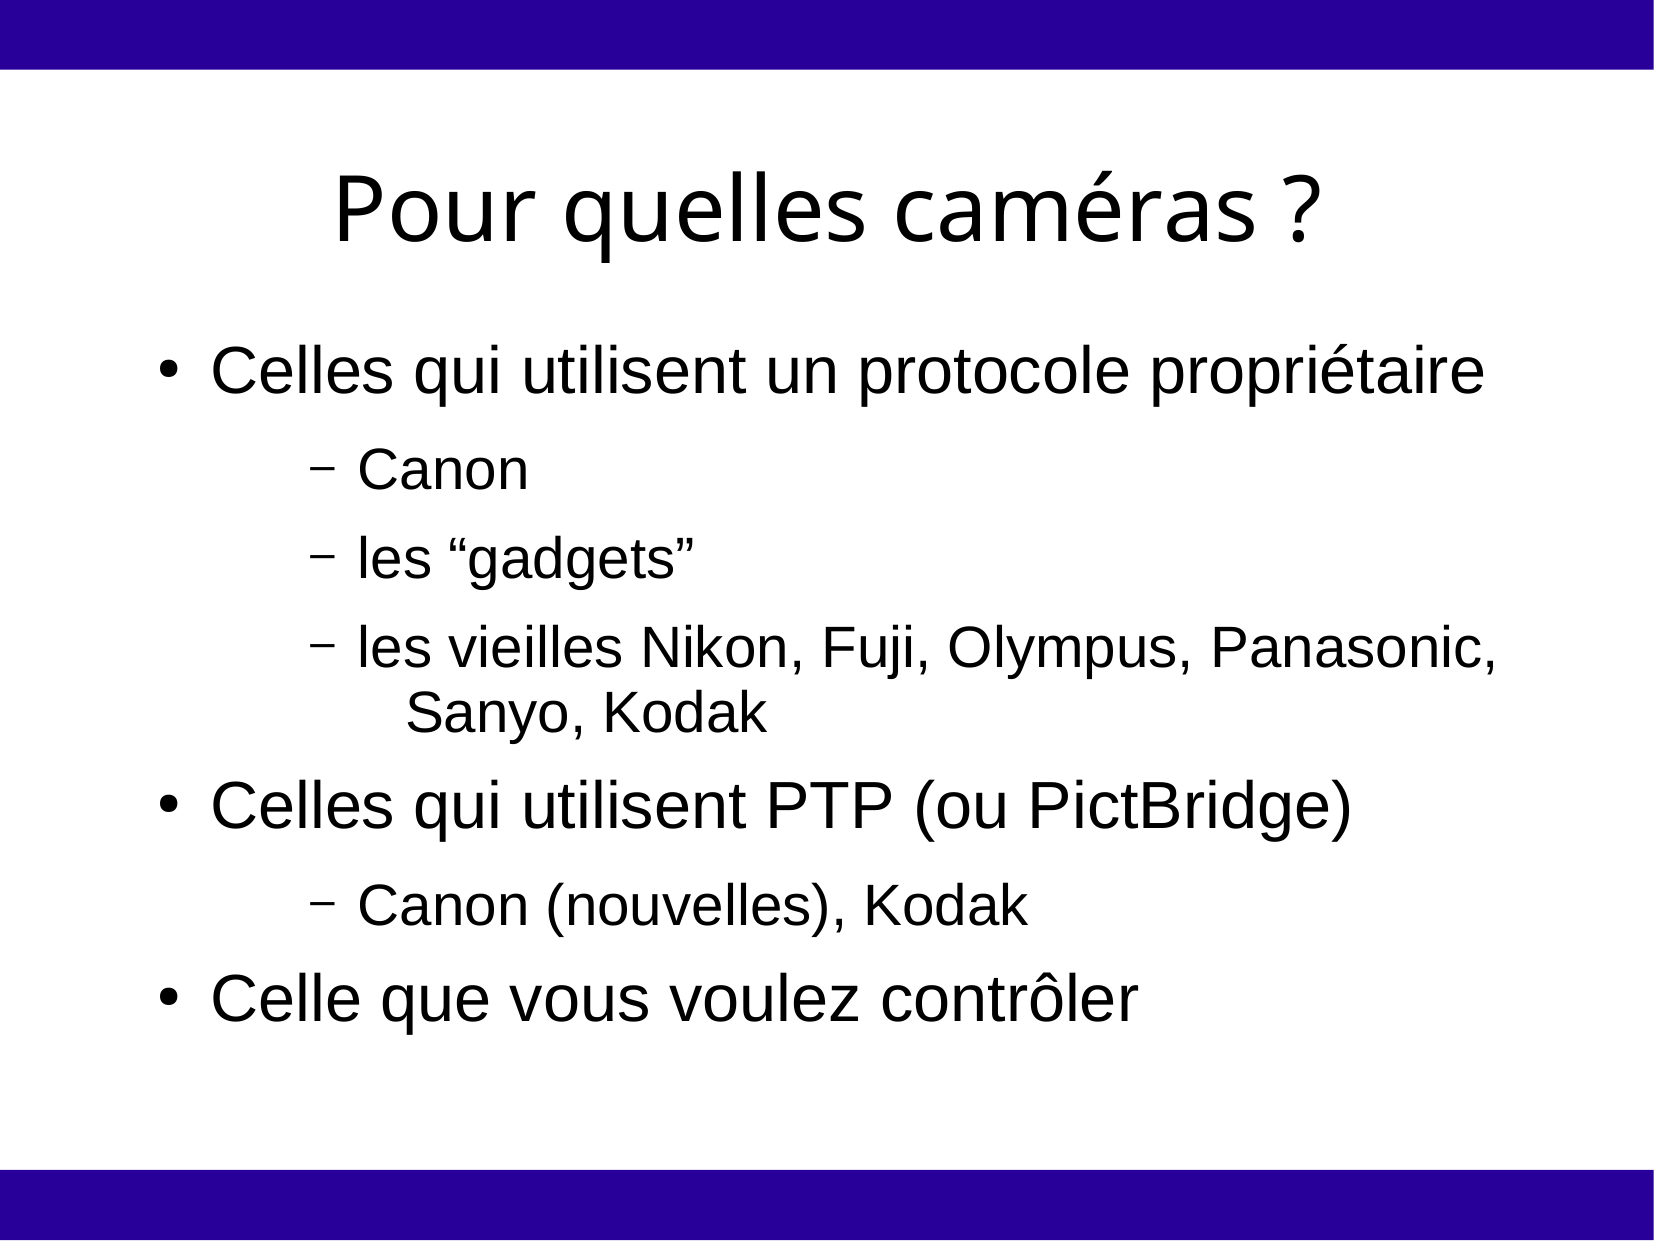

# Pour quelles caméras ?
Celles qui utilisent un protocole propriétaire
Canon
les “gadgets”
les vieilles Nikon, Fuji, Olympus, Panasonic, Sanyo, Kodak
Celles qui utilisent PTP (ou PictBridge)
Canon (nouvelles), Kodak
Celle que vous voulez contrôler